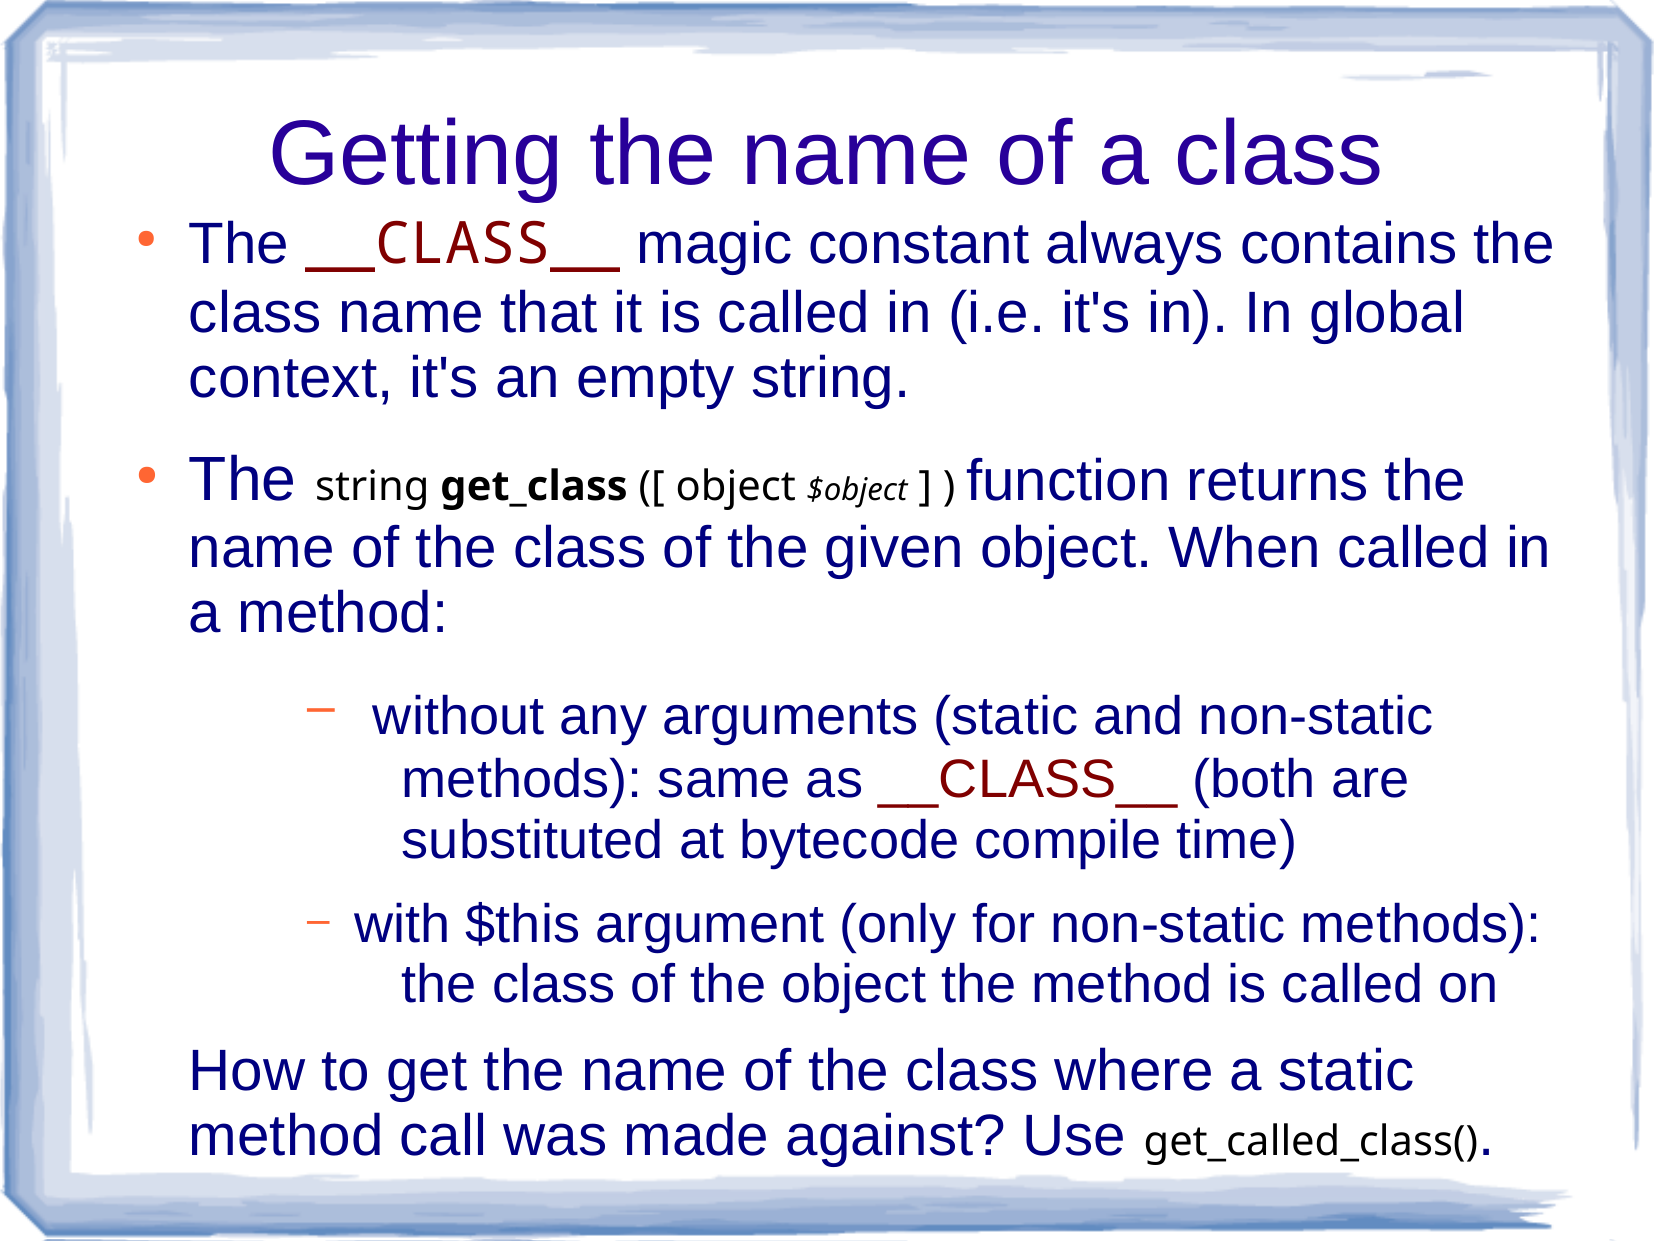

# Getting the name of a class
The __CLASS__ magic constant always contains the class name that it is called in (i.e. it's in). In global context, it's an empty string.
The string get_class ([ object $object ] ) function returns the name of the class of the given object. When called in a method:
 without any arguments (static and non-static methods): same as __CLASS__ (both are substituted at bytecode compile time)
with $this argument (only for non-static methods): the class of the object the method is called on
How to get the name of the class where a static method call was made against? Use get_called_class().